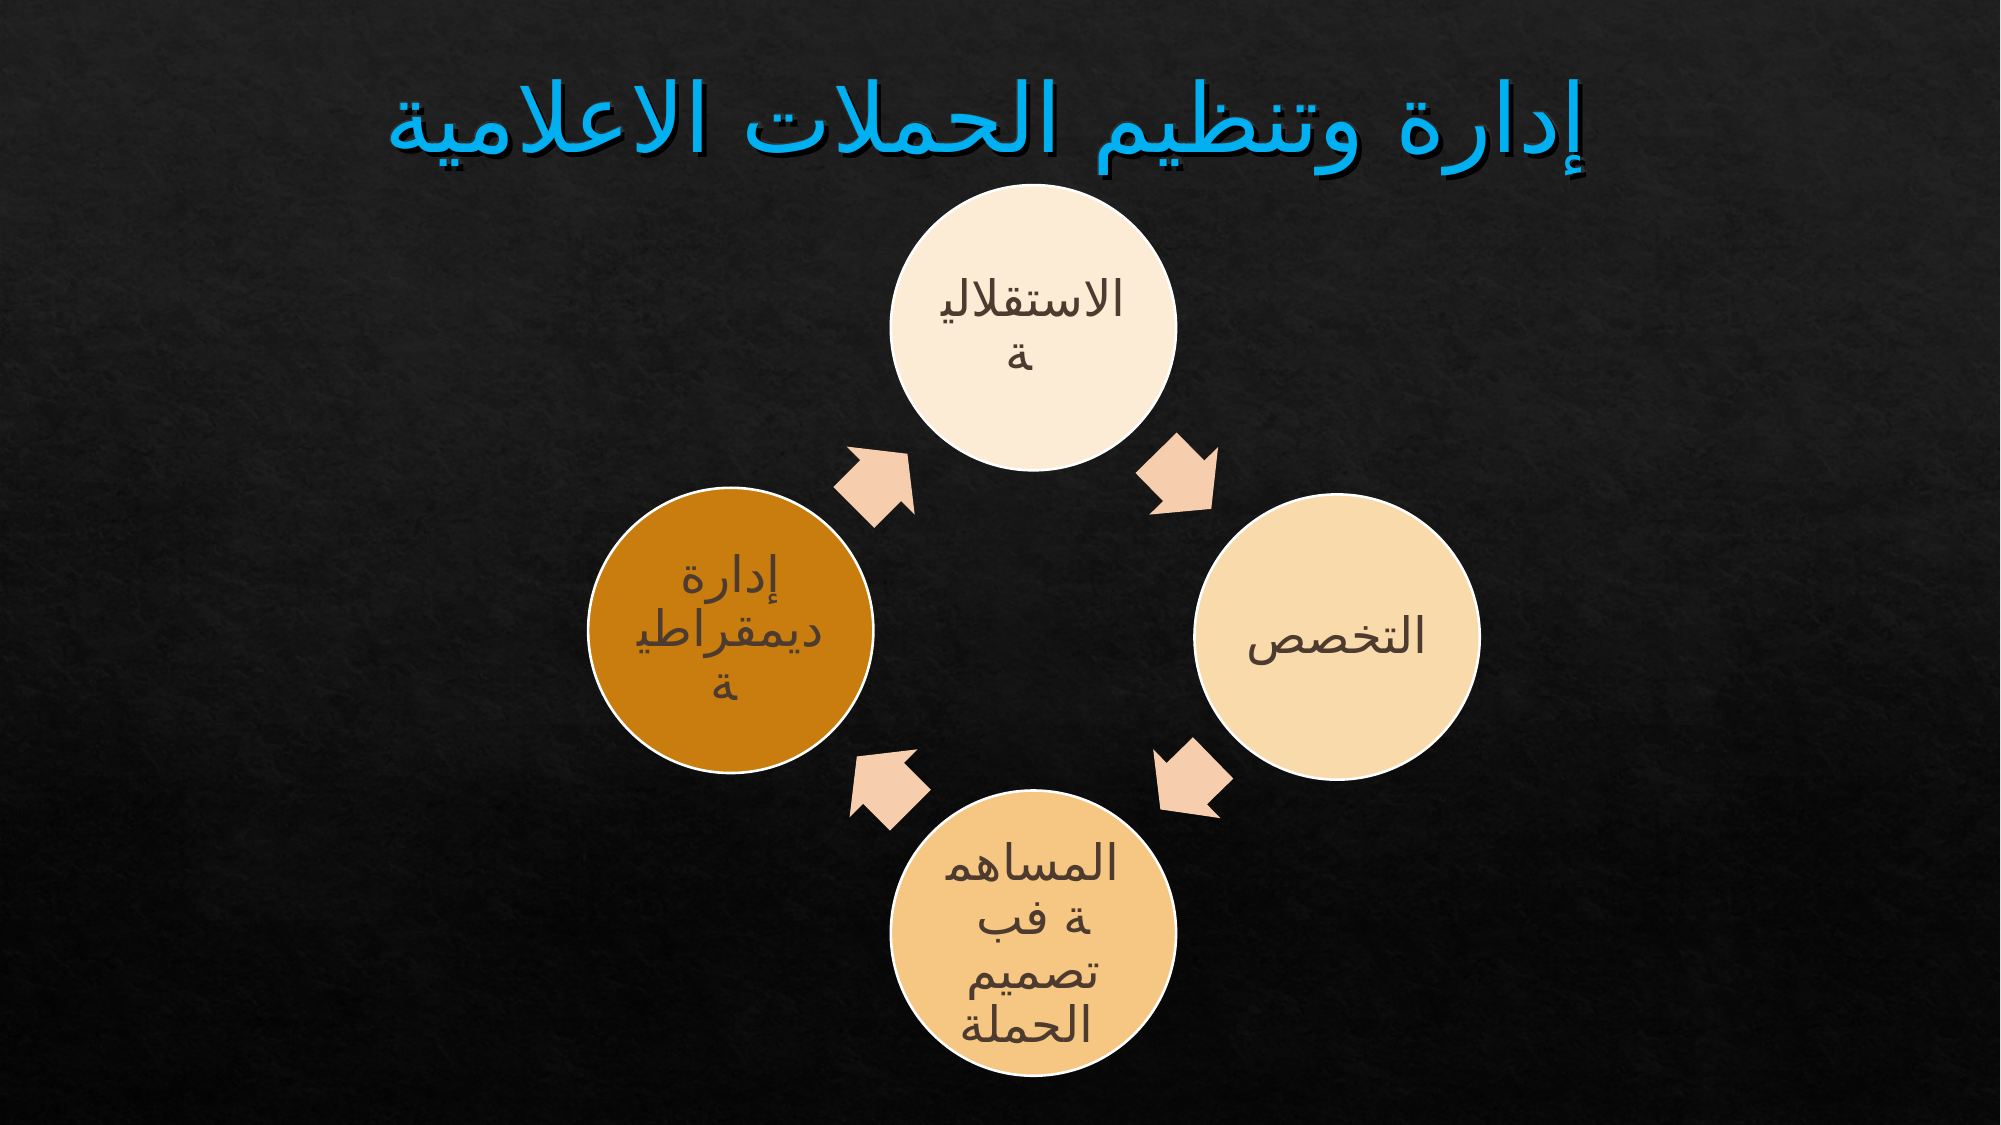

# إدارة وتنظيم الحملات الاعلامية
الاستقلالية
إدارة ديمقراطية
التخصص
المساهمة فب تصميم الحملة